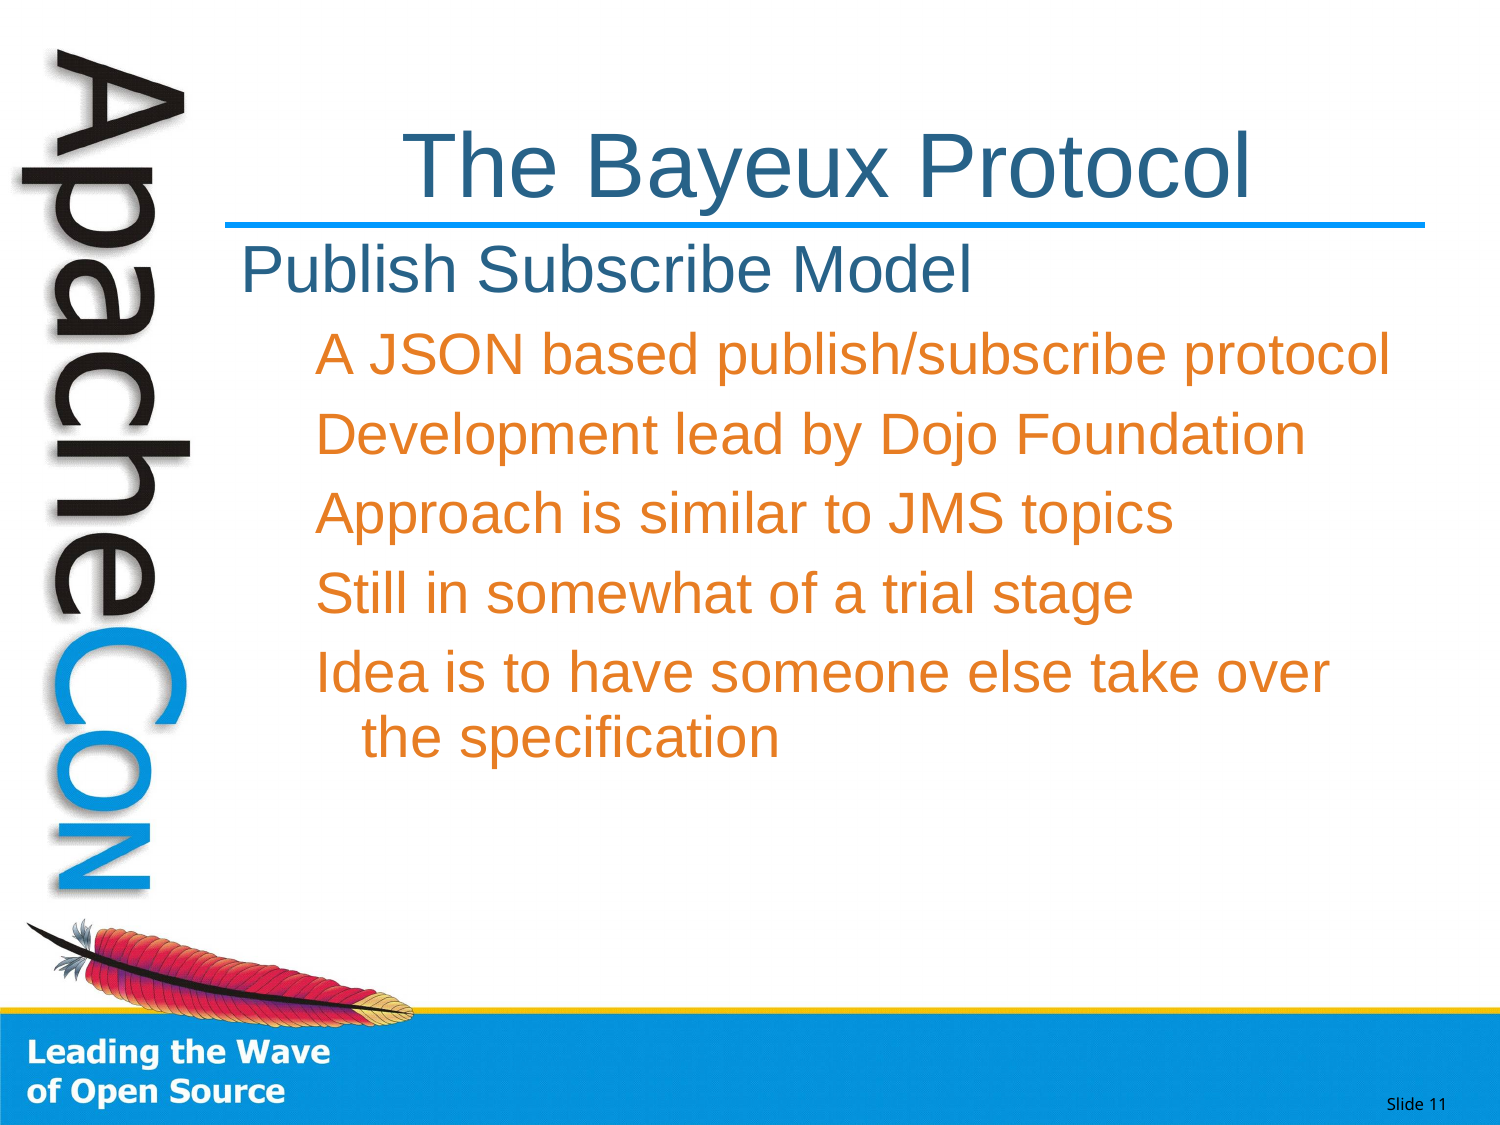

# The Bayeux Protocol
Publish Subscribe Model
A JSON based publish/subscribe protocol
Development lead by Dojo Foundation
Approach is similar to JMS topics
Still in somewhat of a trial stage
Idea is to have someone else take over the specification
Slide